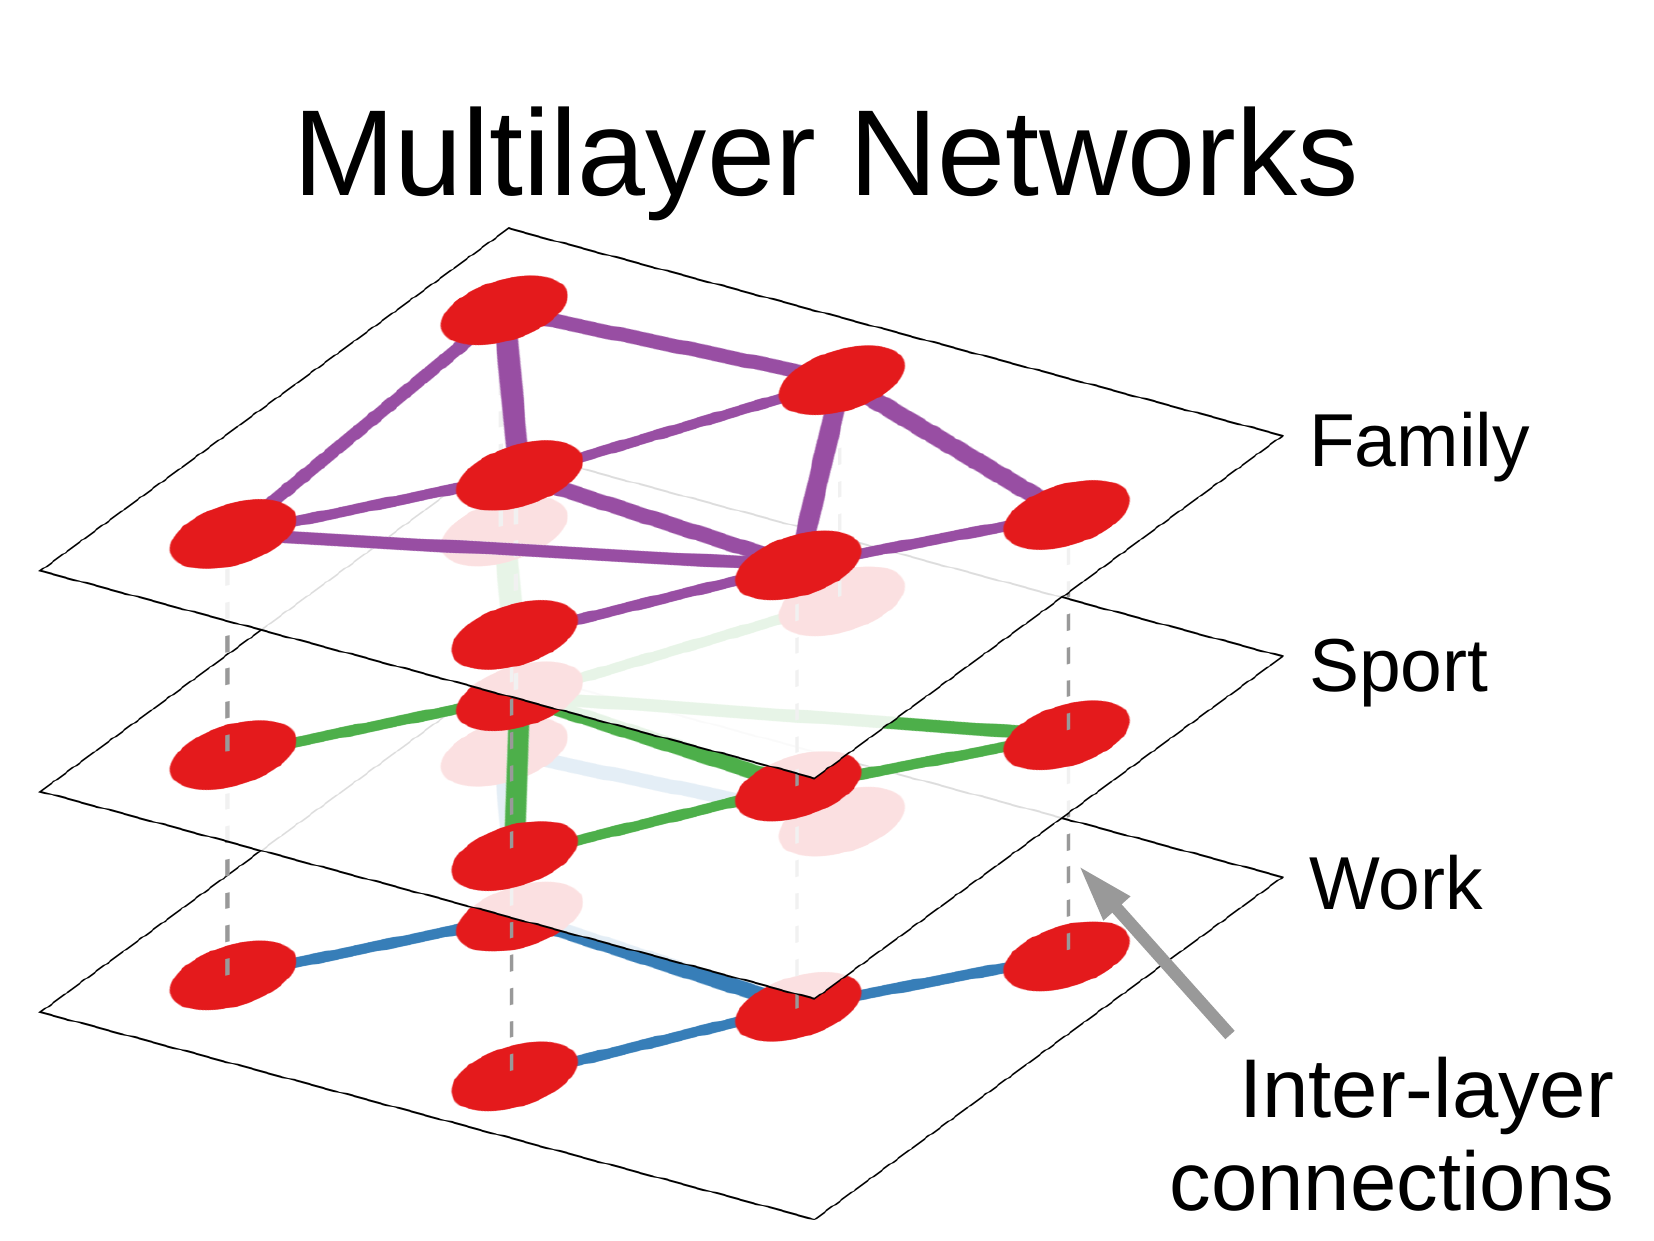

# Multilayer Networks
Family
Sport
Work
Inter-layer
connections